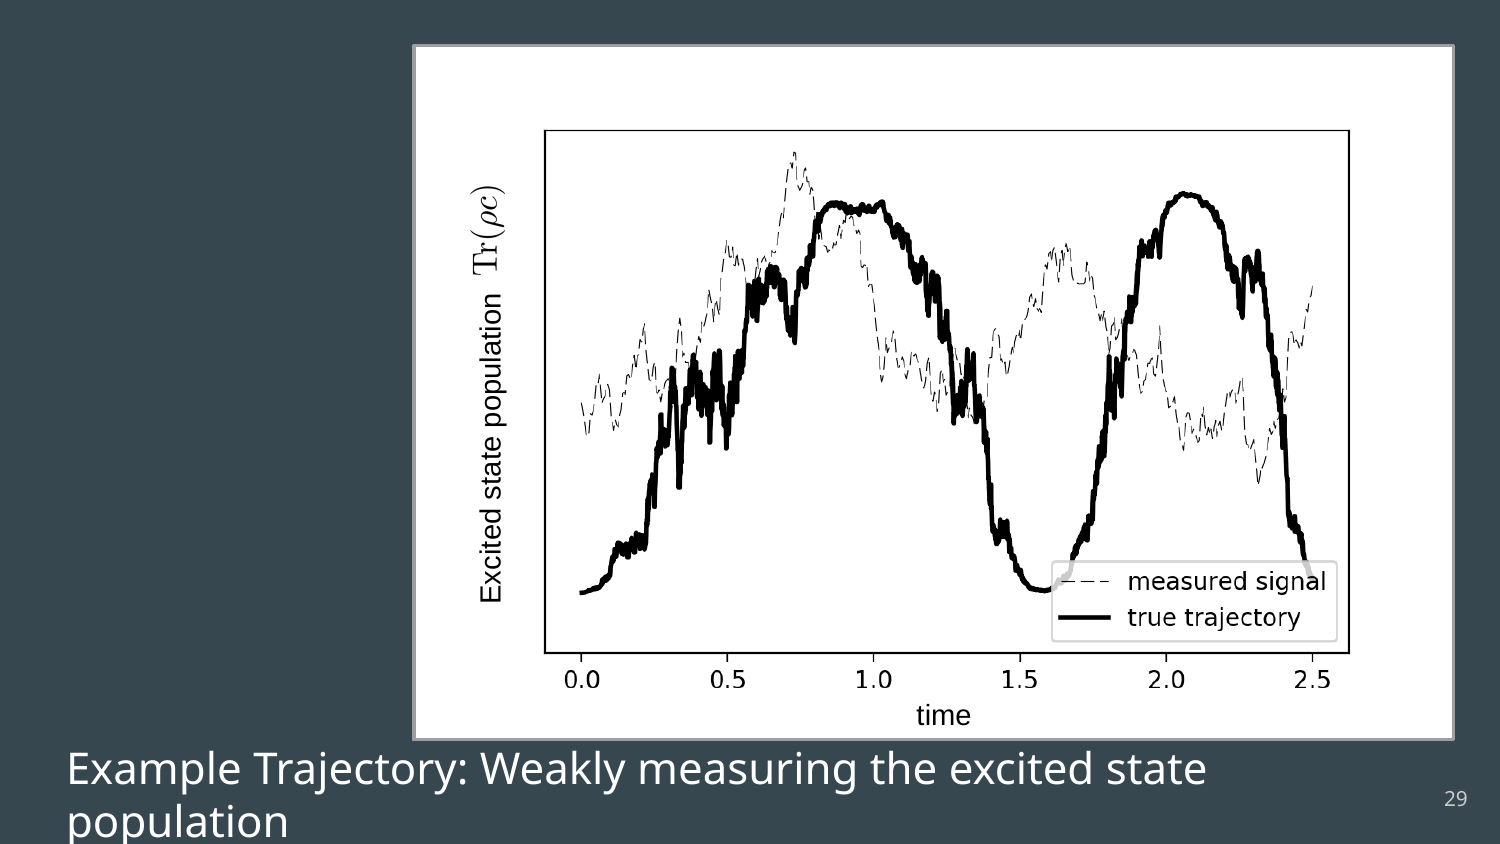

Excited state population
time
# Example Trajectory: Weakly measuring the excited state population